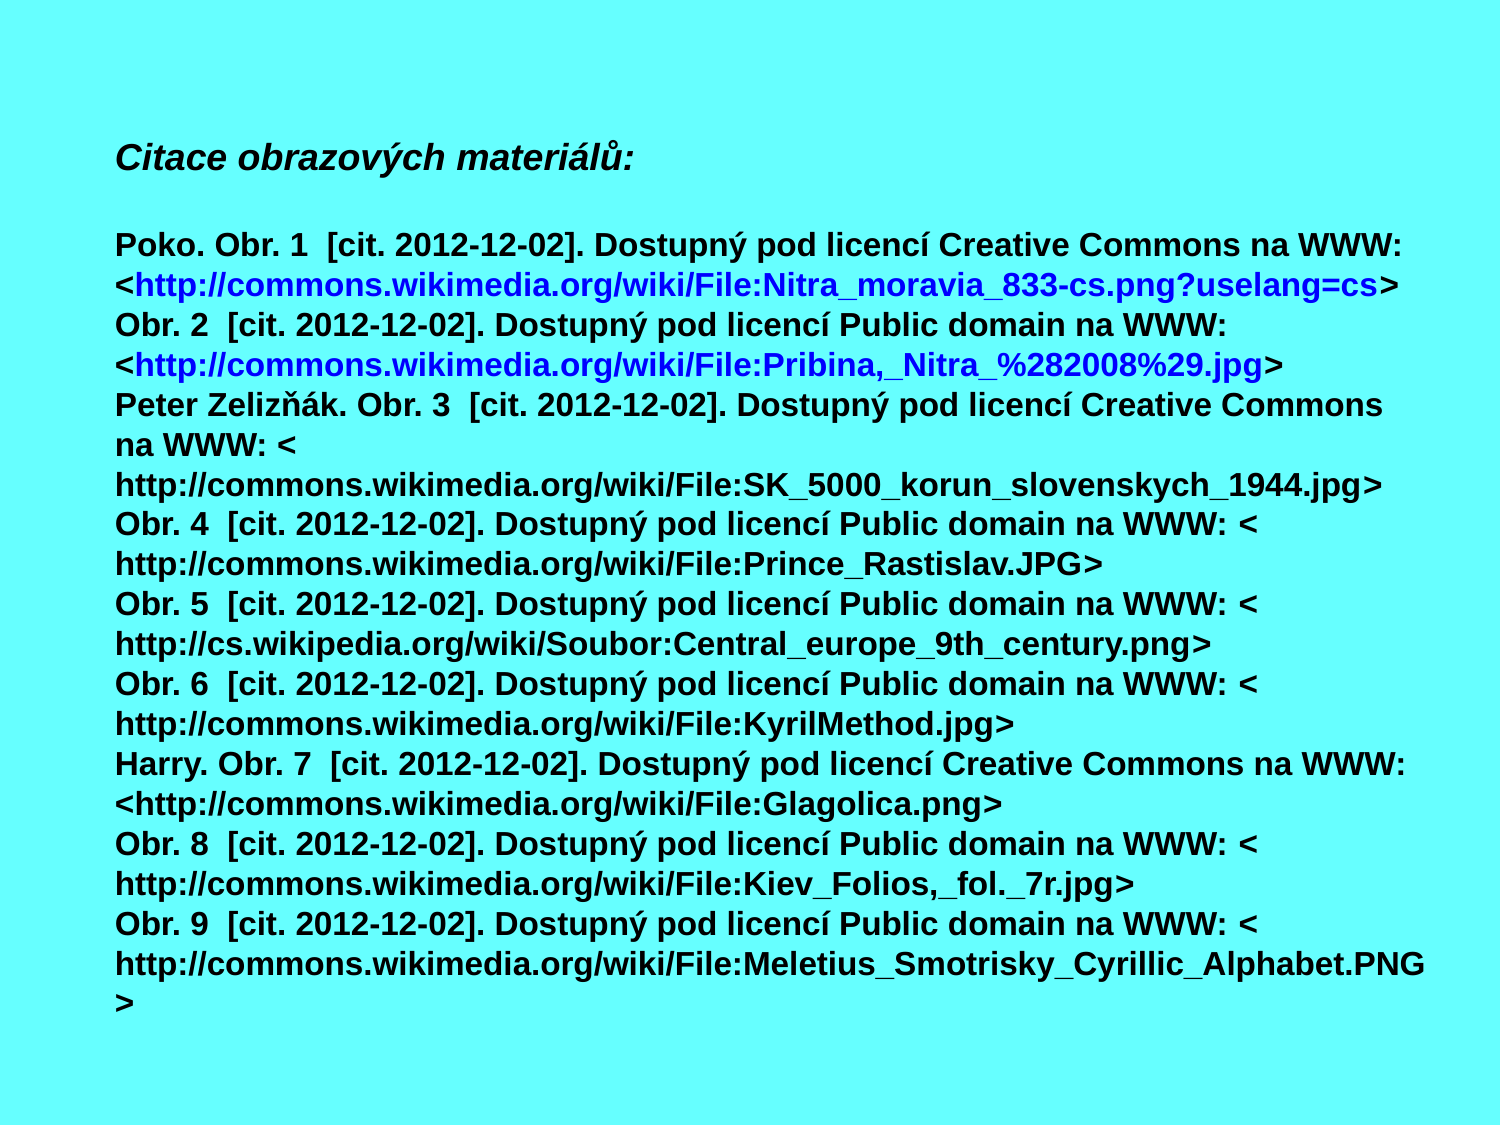

Citace obrazových materiálů:
Poko. Obr. 1 [cit. 2012-12-02]. Dostupný pod licencí Creative Commons na WWW:
<http://commons.wikimedia.org/wiki/File:Nitra_moravia_833-cs.png?uselang=cs>
Obr. 2 [cit. 2012-12-02]. Dostupný pod licencí Public domain na WWW:
<http://commons.wikimedia.org/wiki/File:Pribina,_Nitra_%282008%29.jpg>
Peter Zelizňák. Obr. 3 [cit. 2012-12-02]. Dostupný pod licencí Creative Commons na WWW: <http://commons.wikimedia.org/wiki/File:SK_5000_korun_slovenskych_1944.jpg>
Obr. 4 [cit. 2012-12-02]. Dostupný pod licencí Public domain na WWW: <http://commons.wikimedia.org/wiki/File:Prince_Rastislav.JPG>
Obr. 5 [cit. 2012-12-02]. Dostupný pod licencí Public domain na WWW: <http://cs.wikipedia.org/wiki/Soubor:Central_europe_9th_century.png>
Obr. 6 [cit. 2012-12-02]. Dostupný pod licencí Public domain na WWW: <http://commons.wikimedia.org/wiki/File:KyrilMethod.jpg>
Harry. Obr. 7 [cit. 2012-12-02]. Dostupný pod licencí Creative Commons na WWW: <http://commons.wikimedia.org/wiki/File:Glagolica.png>
Obr. 8 [cit. 2012-12-02]. Dostupný pod licencí Public domain na WWW: <http://commons.wikimedia.org/wiki/File:Kiev_Folios,_fol._7r.jpg>
Obr. 9 [cit. 2012-12-02]. Dostupný pod licencí Public domain na WWW: <http://commons.wikimedia.org/wiki/File:Meletius_Smotrisky_Cyrillic_Alphabet.PNG>